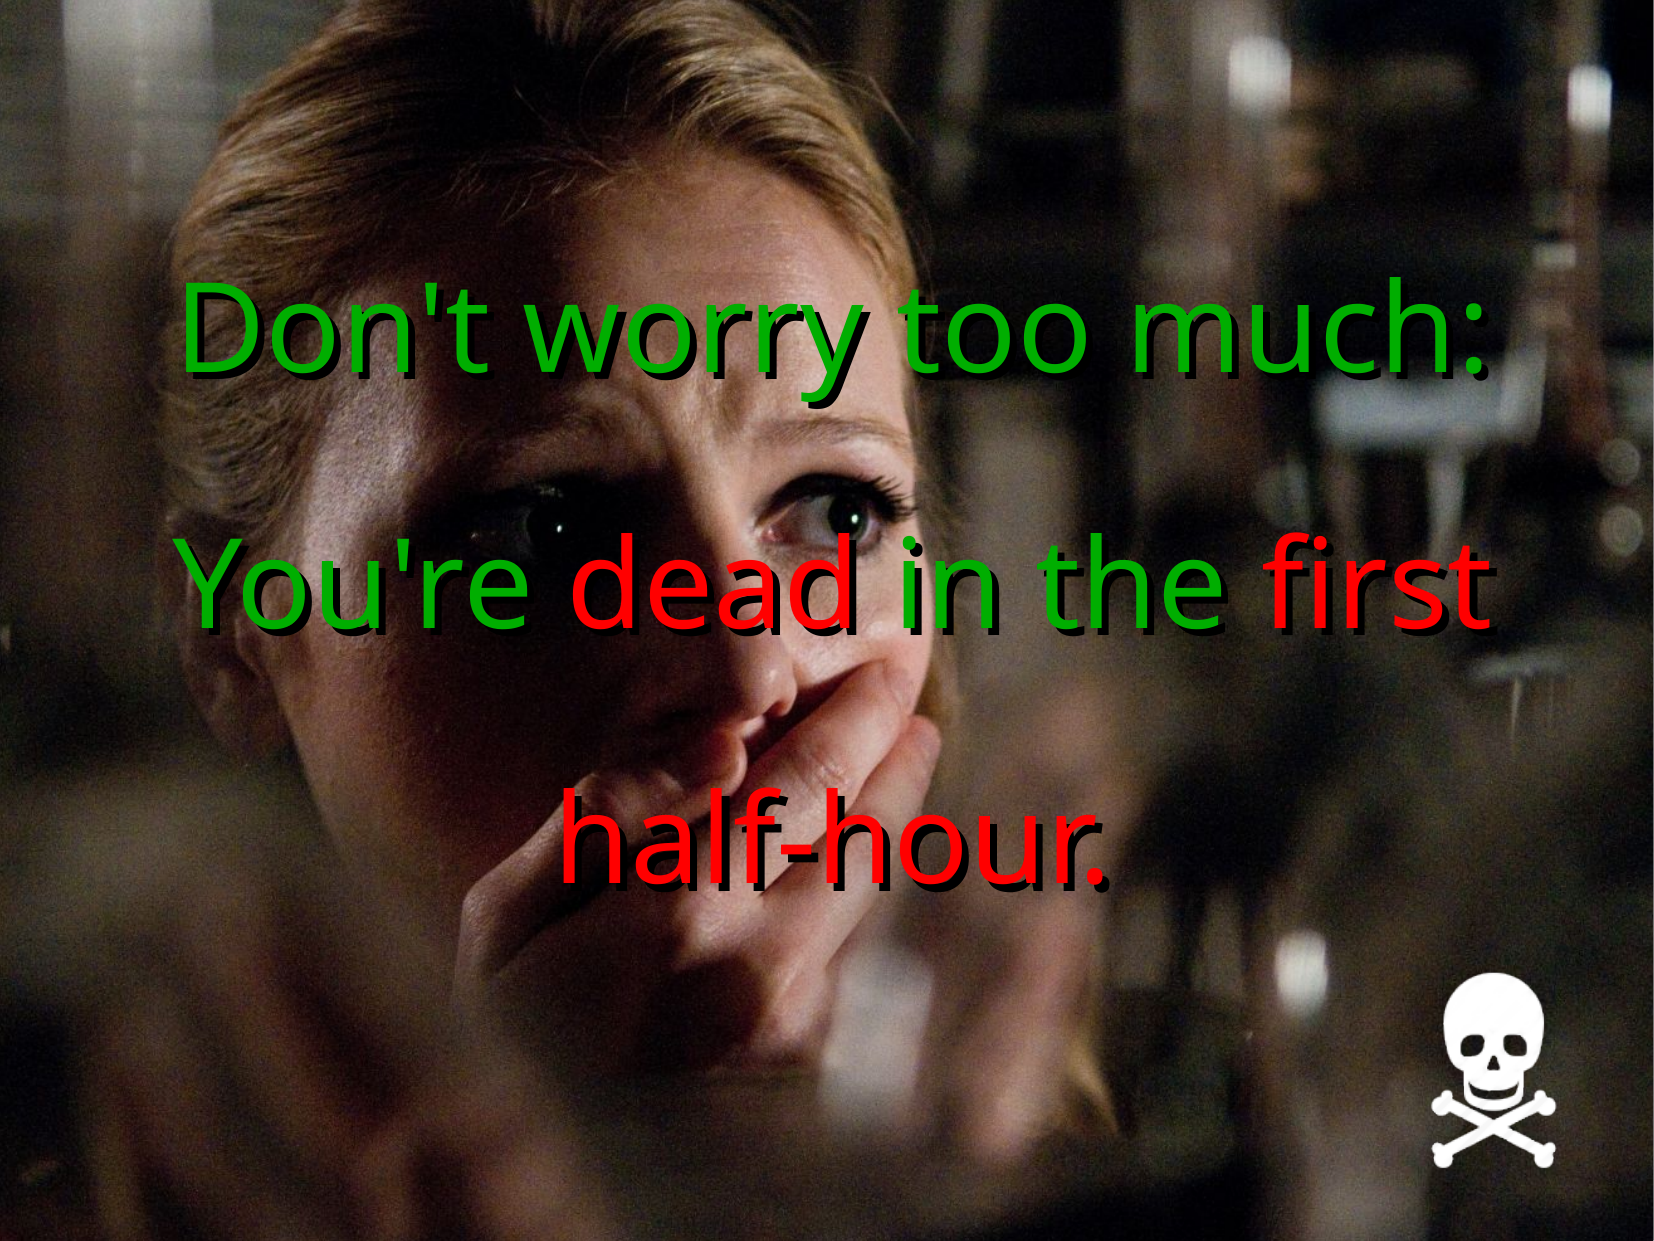

Don't worry too much:
You're dead in the first half-hour.